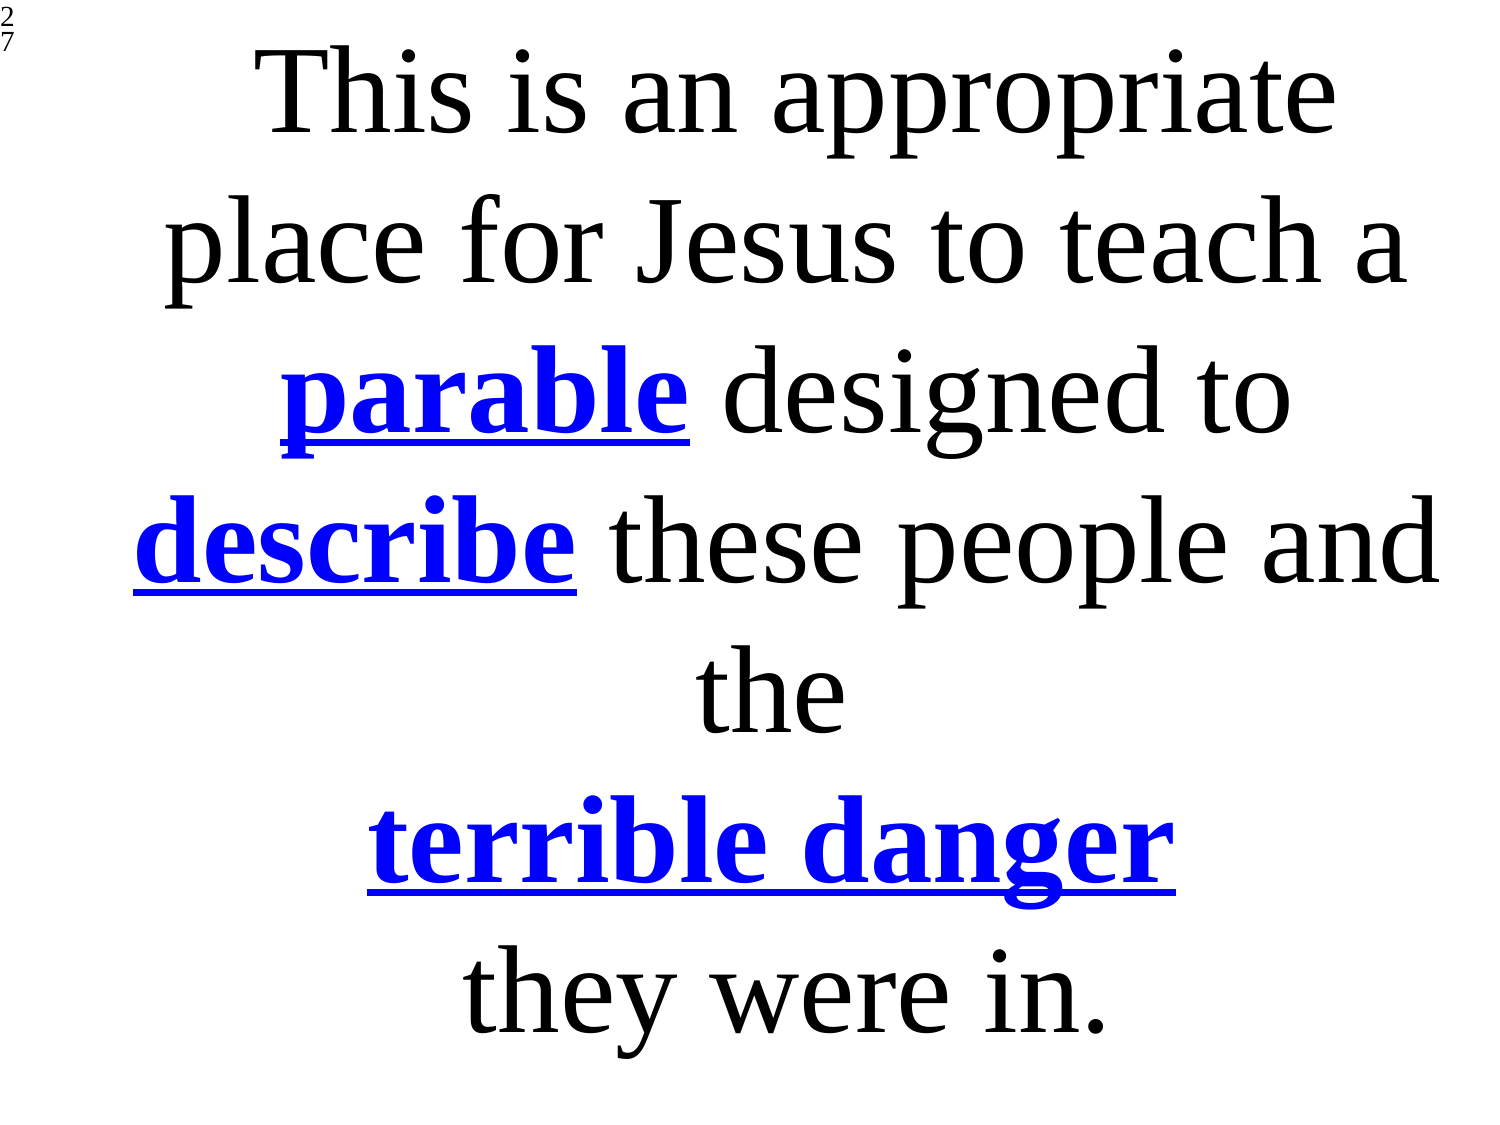

This is an appropriate place for Jesus to teach a parable designed to describe these people and the
terrible danger
they were in.